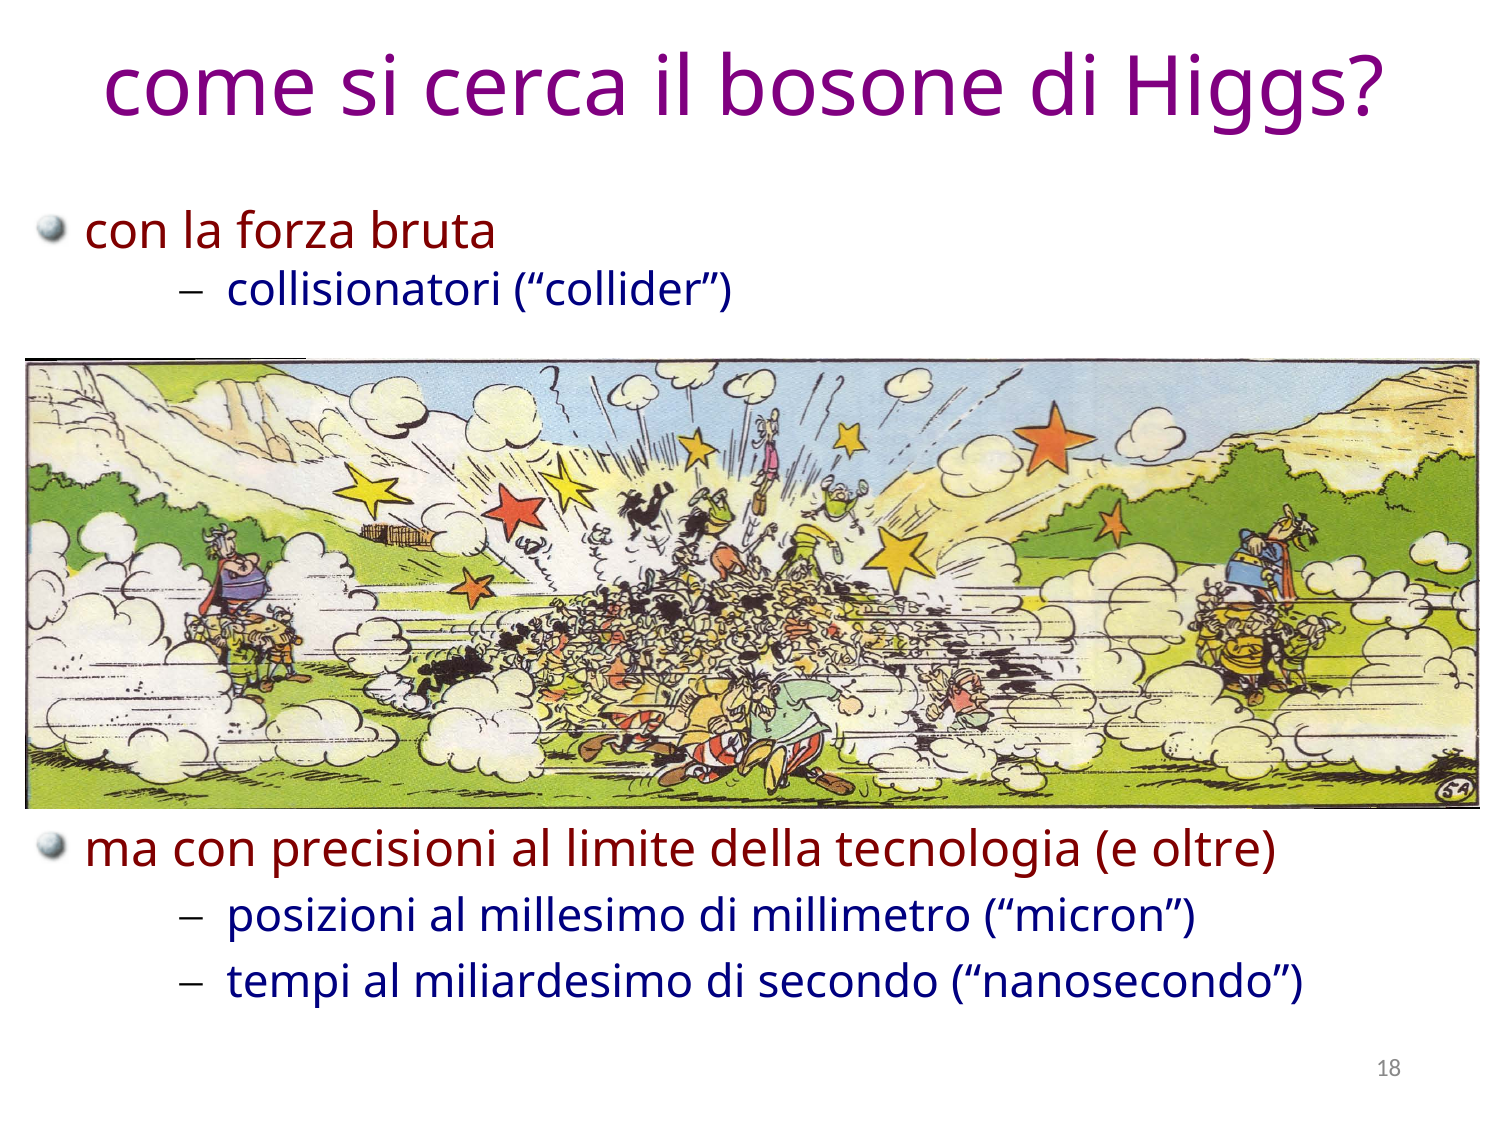

# come si cerca il bosone di Higgs?
con la forza bruta
collisionatori (“collider”)
ma con precisioni al limite della tecnologia (e oltre)
posizioni al millesimo di millimetro (“micron”)
tempi al miliardesimo di secondo (“nanosecondo”)
18